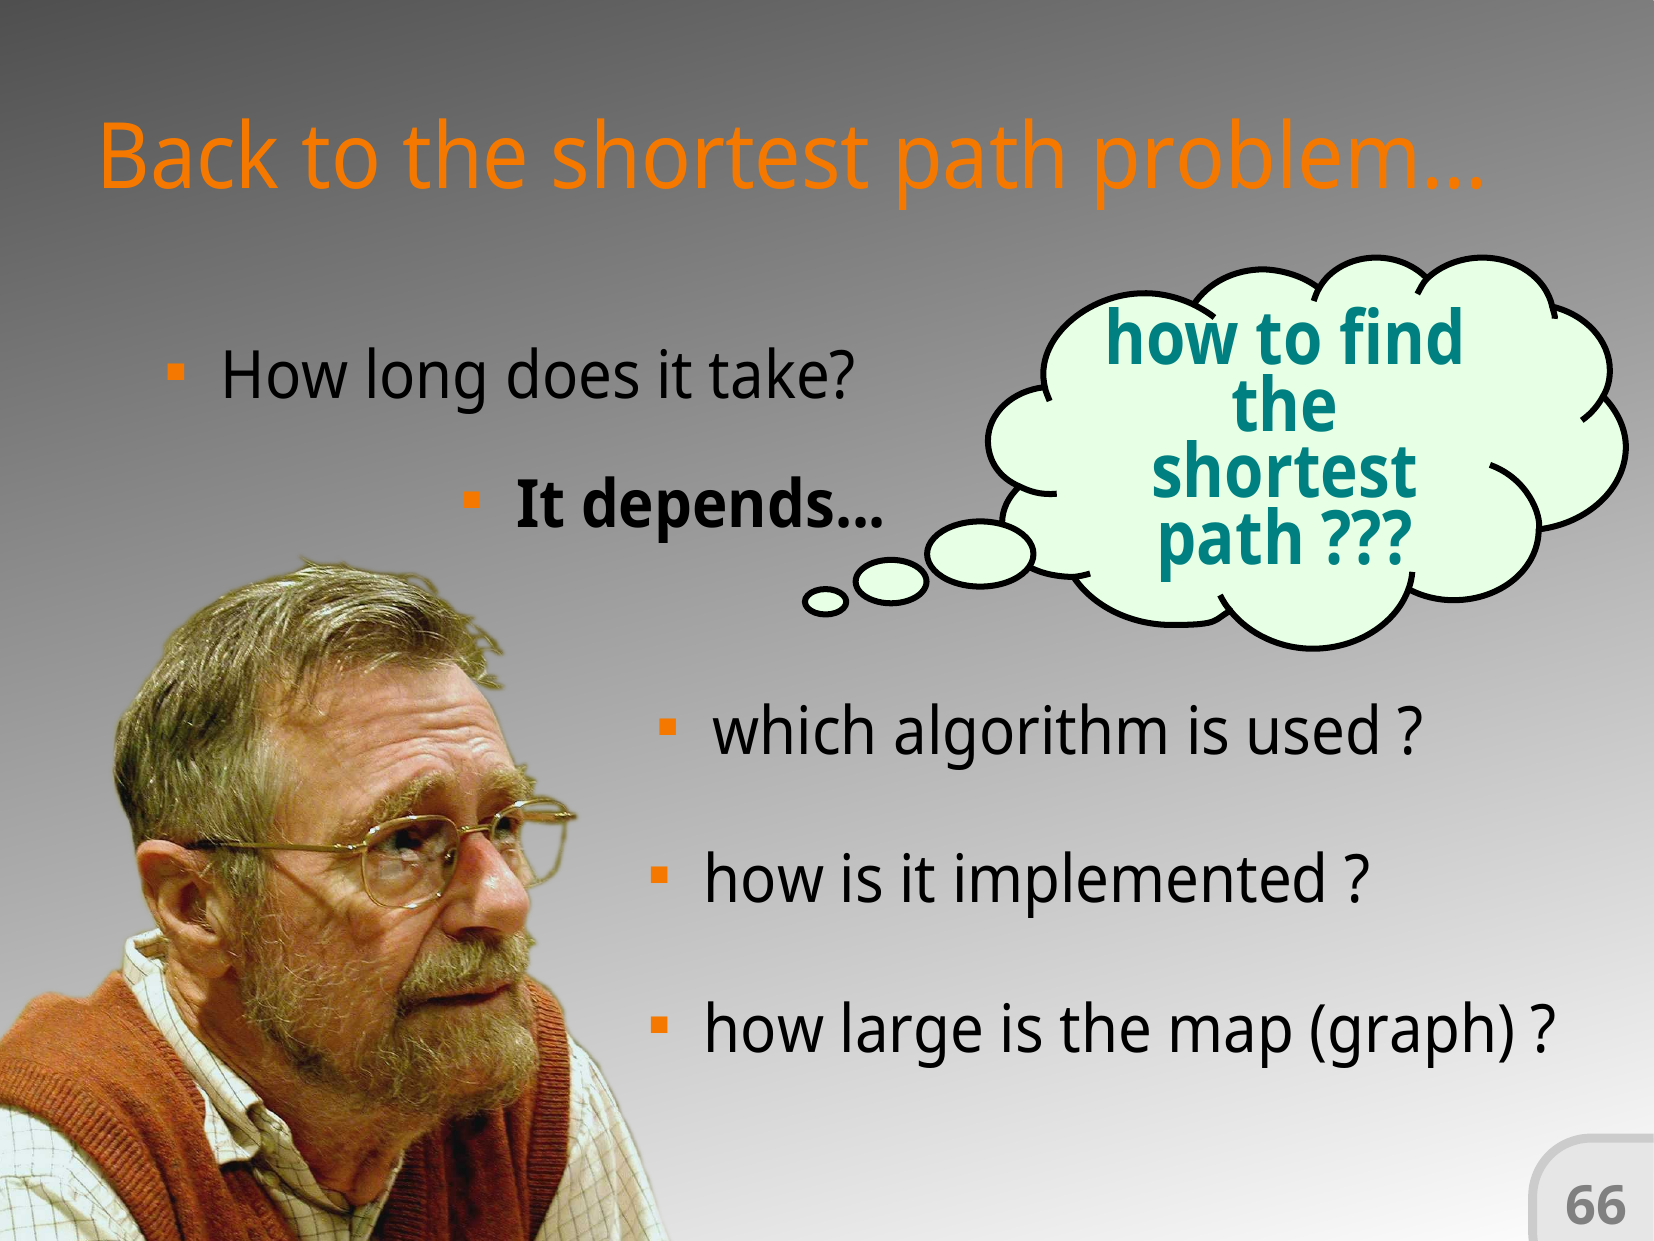

# Back to the shortest path problem...
how to find the shortest path ???
How long does it take?
It depends...
which algorithm is used ?
how is it implemented ?
how large is the map (graph) ?
66